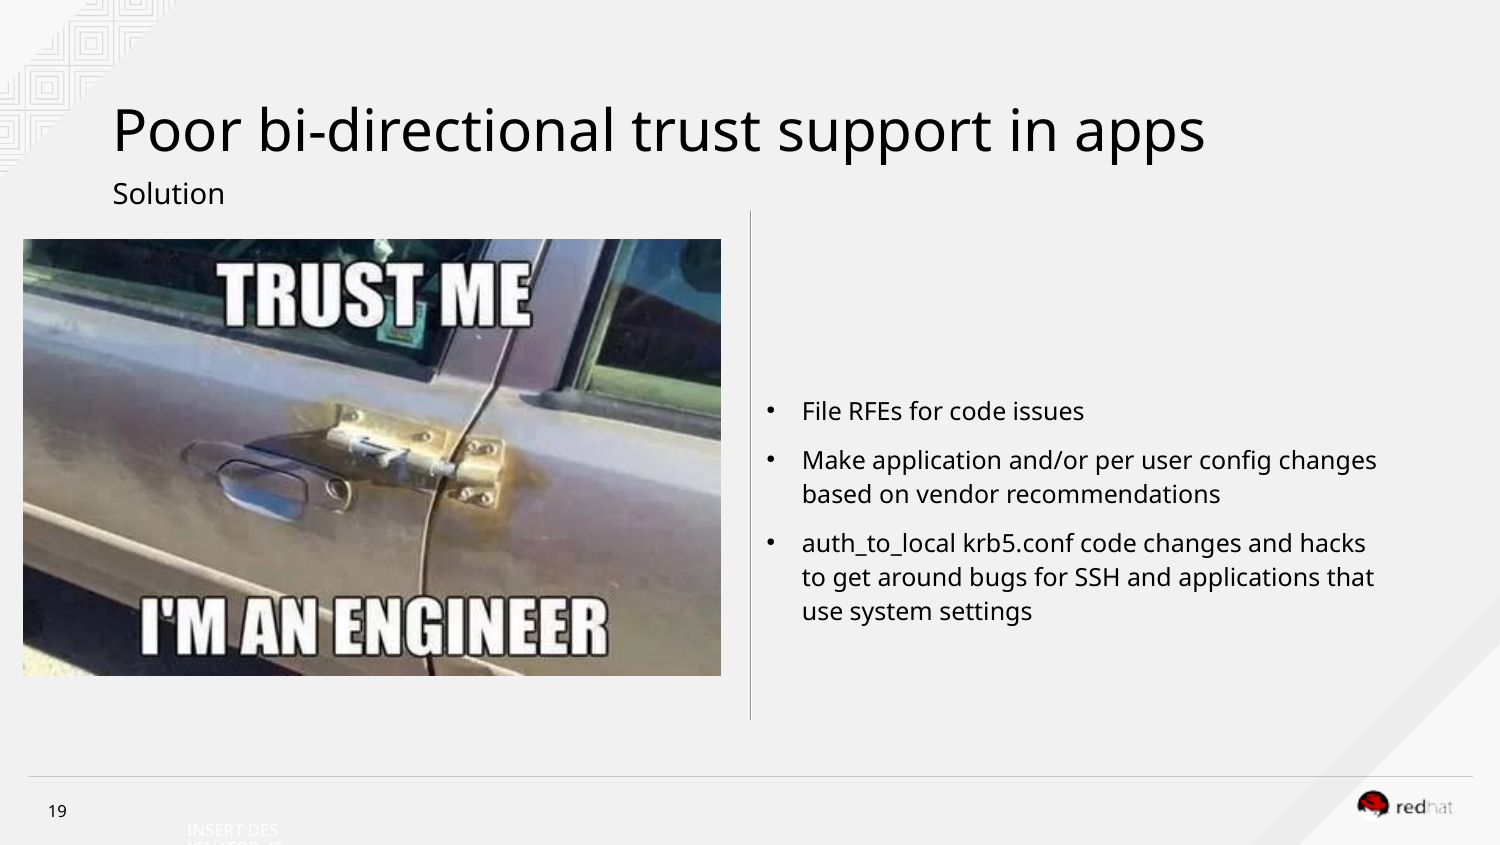

# Poor bi-directional trust support in apps
Solution
File RFEs for code issues
Make application and/or per user config changes based on vendor recommendations
auth_to_local krb5.conf code changes and hacks to get around bugs for SSH and applications that use system settings
19